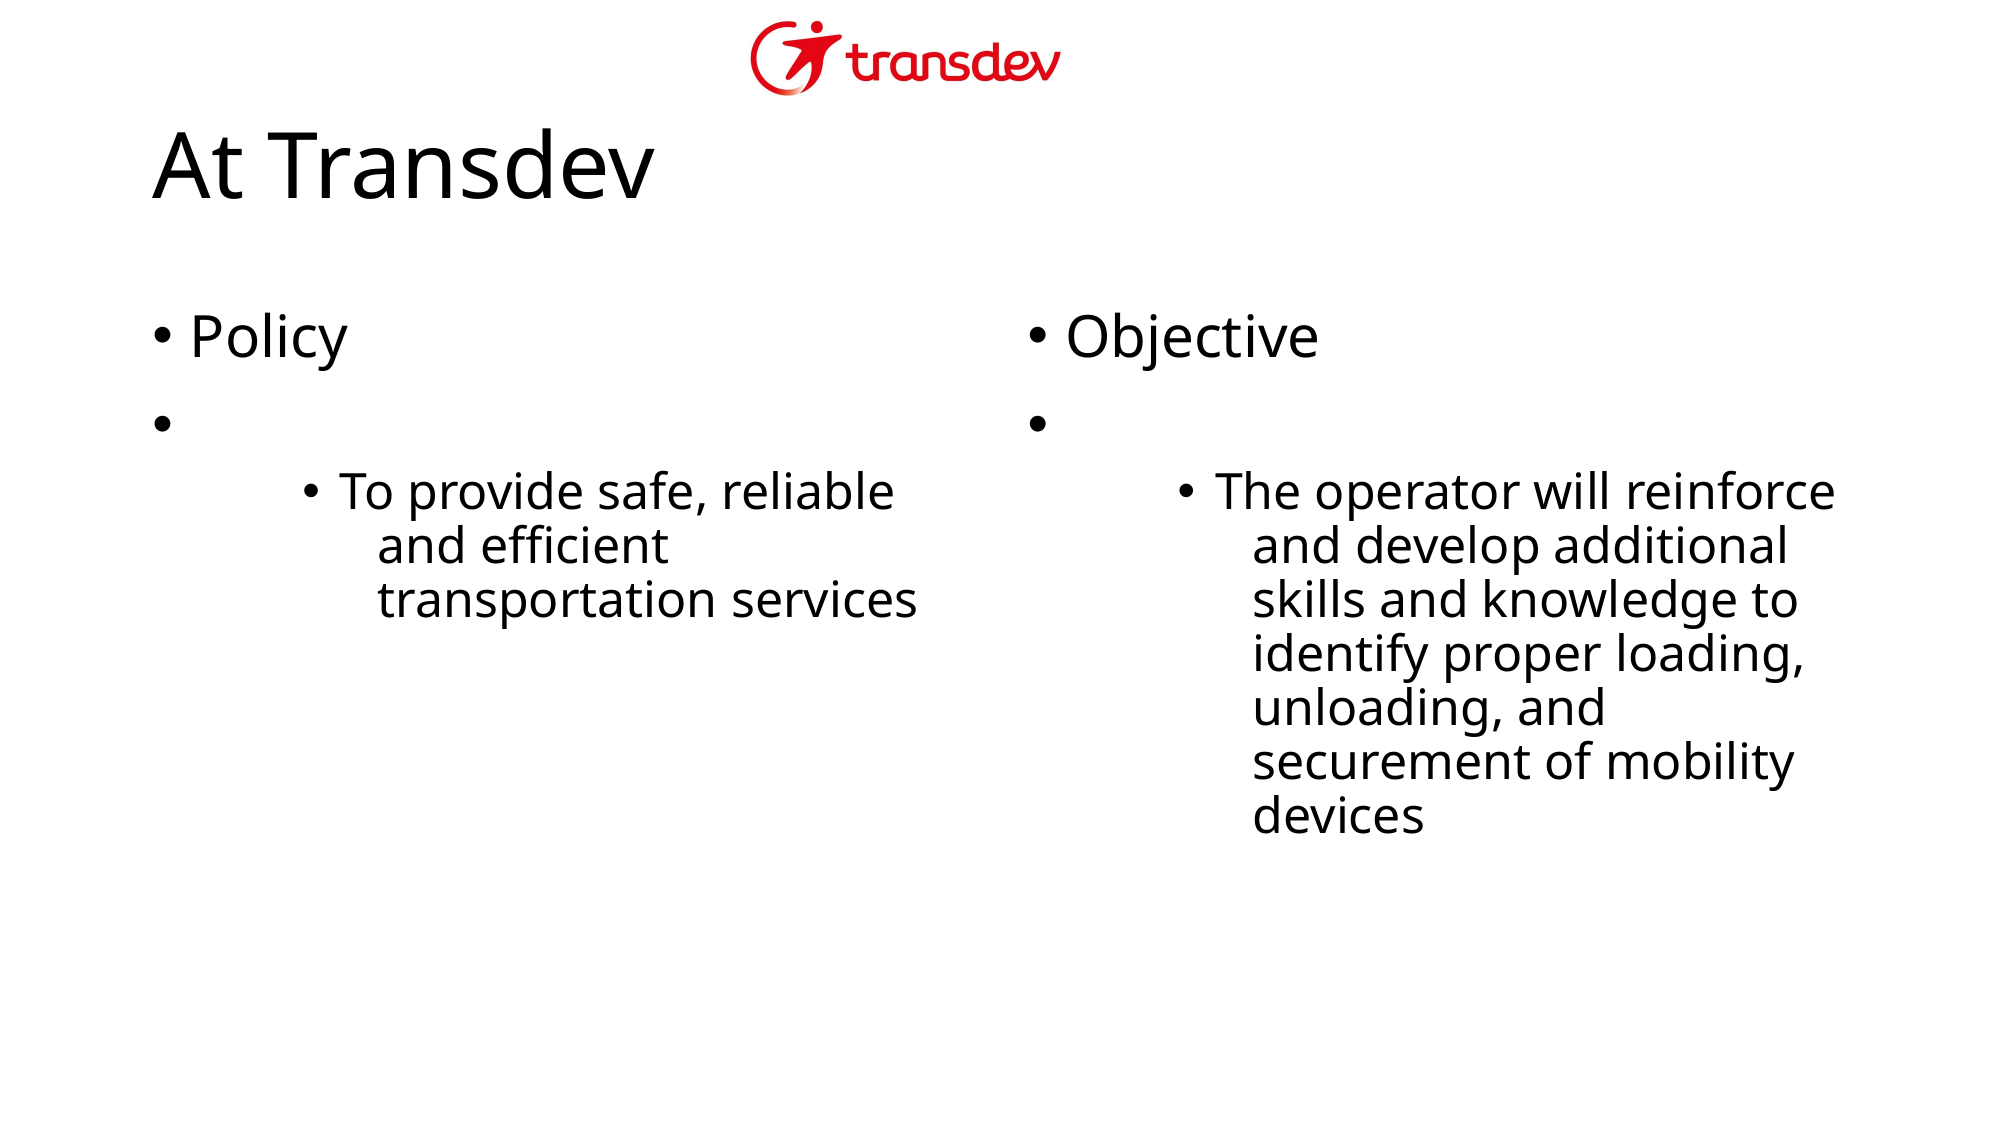

# At Transdev
Policy
To provide safe, reliable and efficient transportation services
Objective
The operator will reinforce and develop additional skills and knowledge to identify proper loading, unloading, and securement of mobility devices